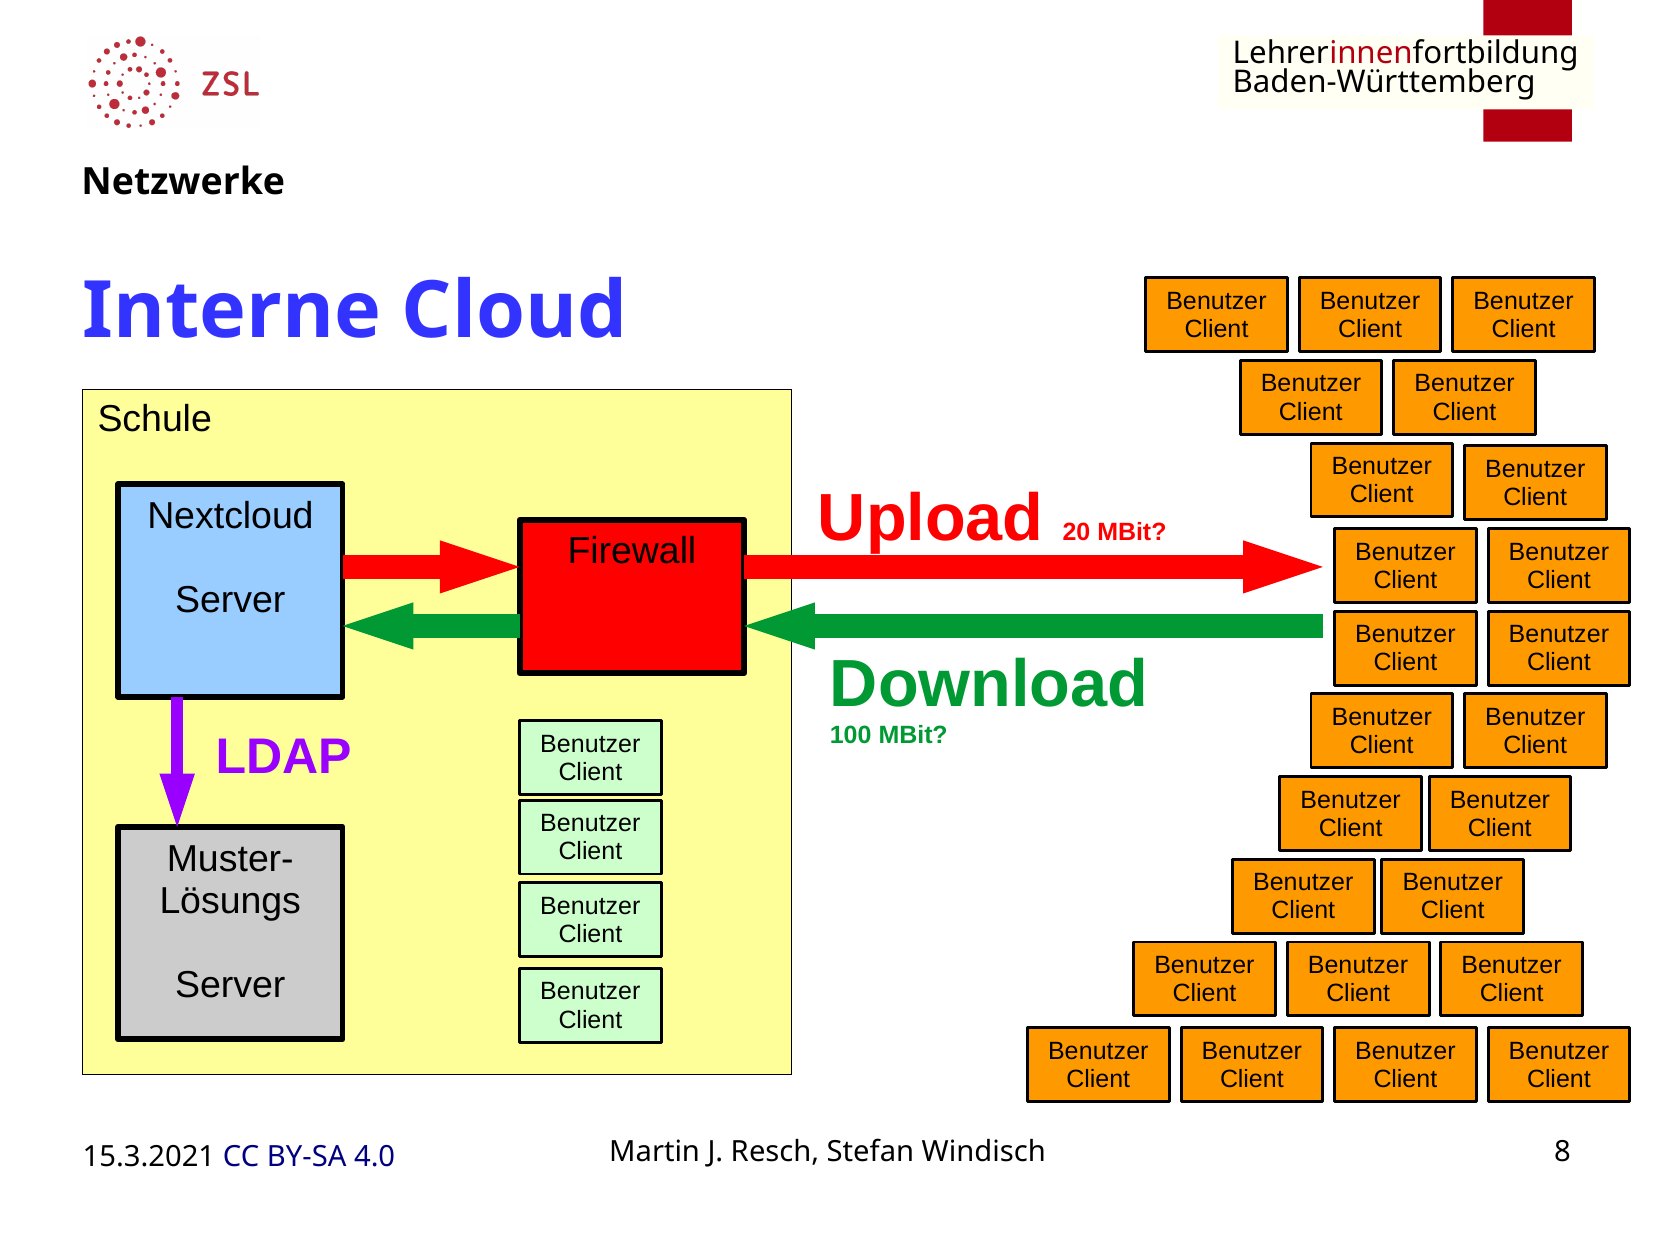

# Interne Cloud
Benutzer
Client
Benutzer
Client
Benutzer
Client
Benutzer
Client
Benutzer
Client
Schule
Benutzer
Client
Benutzer
Client
Upload 20 MBit?
Nextcloud
Server
Firewall
Benutzer
Client
Benutzer
Client
Benutzer
Client
Benutzer
Client
Download
100 MBit?
Benutzer
Client
Benutzer
Client
LDAP
Benutzer
Client
Benutzer
Client
Benutzer
Client
Benutzer
Client
Muster-
Lösungs
Server
Benutzer
Client
Benutzer
Client
Benutzer
Client
Benutzer
Client
Benutzer
Client
Benutzer
Client
Benutzer
Client
Benutzer
Client
Benutzer
Client
Benutzer
Client
Benutzer
Client
8